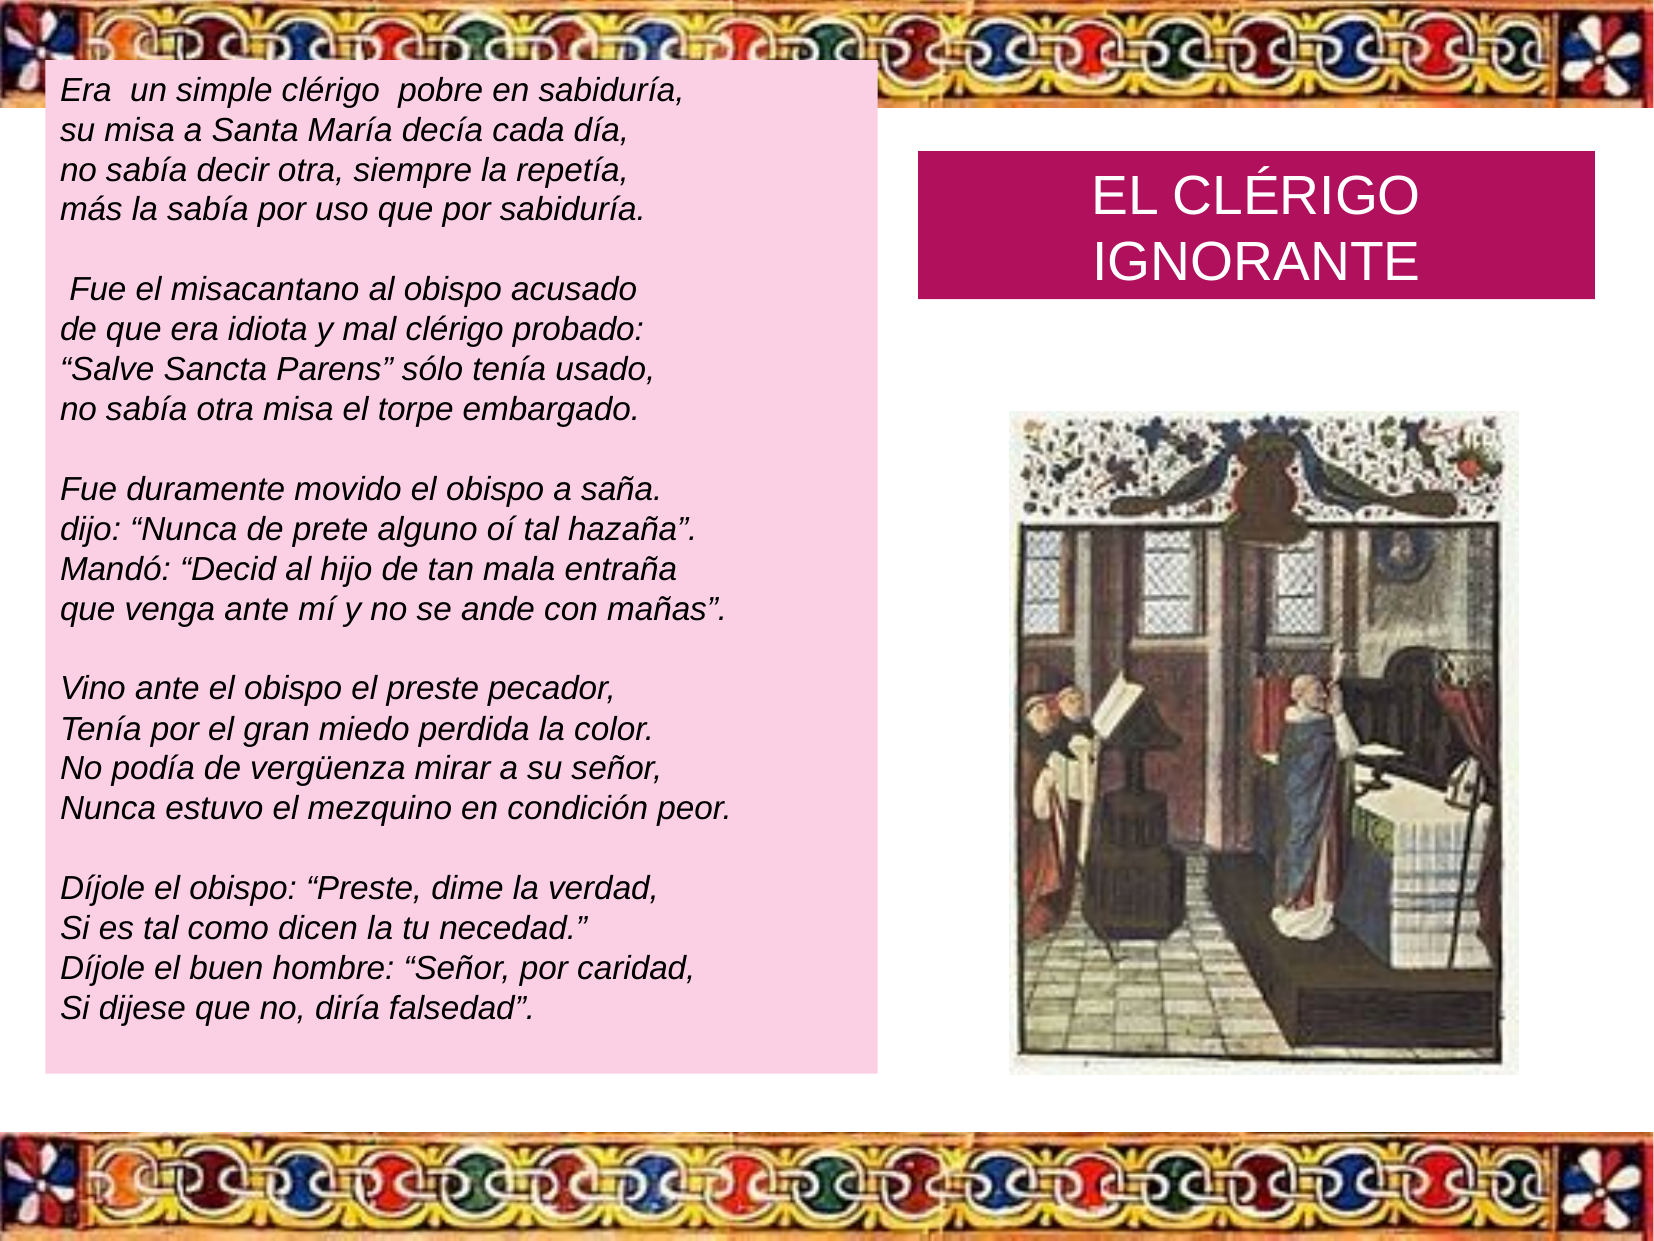

Era un simple clérigo pobre en sabiduría,
su misa a Santa María decía cada día,
no sabía decir otra, siempre la repetía,
más la sabía por uso que por sabiduría.
 Fue el misacantano al obispo acusado
de que era idiota y mal clérigo probado:
“Salve Sancta Parens” sólo tenía usado,
no sabía otra misa el torpe embargado.
Fue duramente movido el obispo a saña.
dijo: “Nunca de prete alguno oí tal hazaña”.
Mandó: “Decid al hijo de tan mala entraña
que venga ante mí y no se ande con mañas”.
Vino ante el obispo el preste pecador,
Tenía por el gran miedo perdida la color.
No podía de vergüenza mirar a su señor,
Nunca estuvo el mezquino en condición peor.
Díjole el obispo: “Preste, dime la verdad,
Si es tal como dicen la tu necedad.”
Díjole el buen hombre: “Señor, por caridad,
Si dijese que no, diría falsedad”.
EL CLÉRIGO IGNORANTE